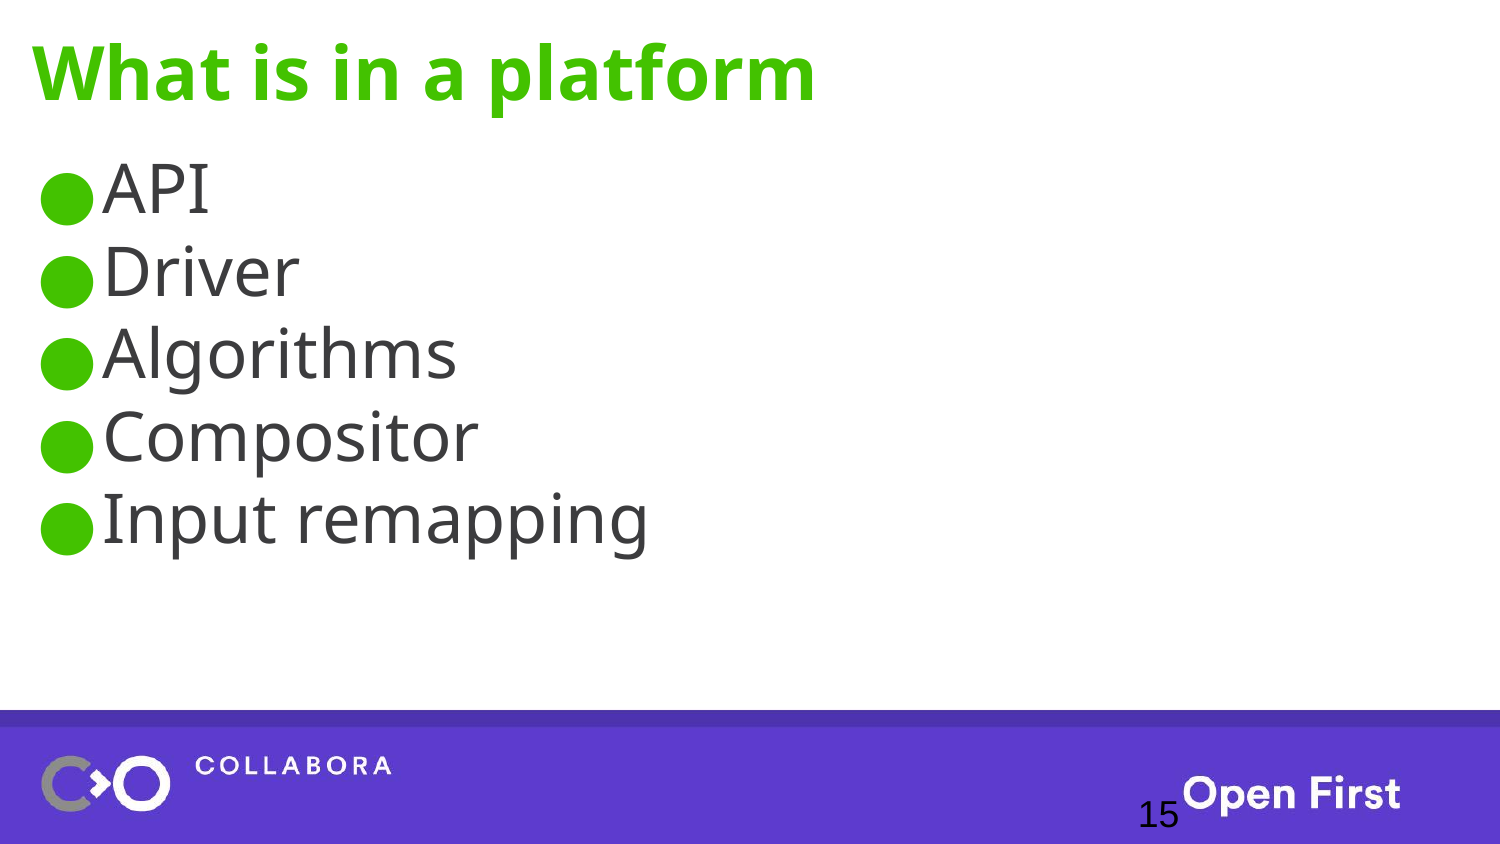

What is in a platform
API
Driver
Algorithms
Compositor
Input remapping